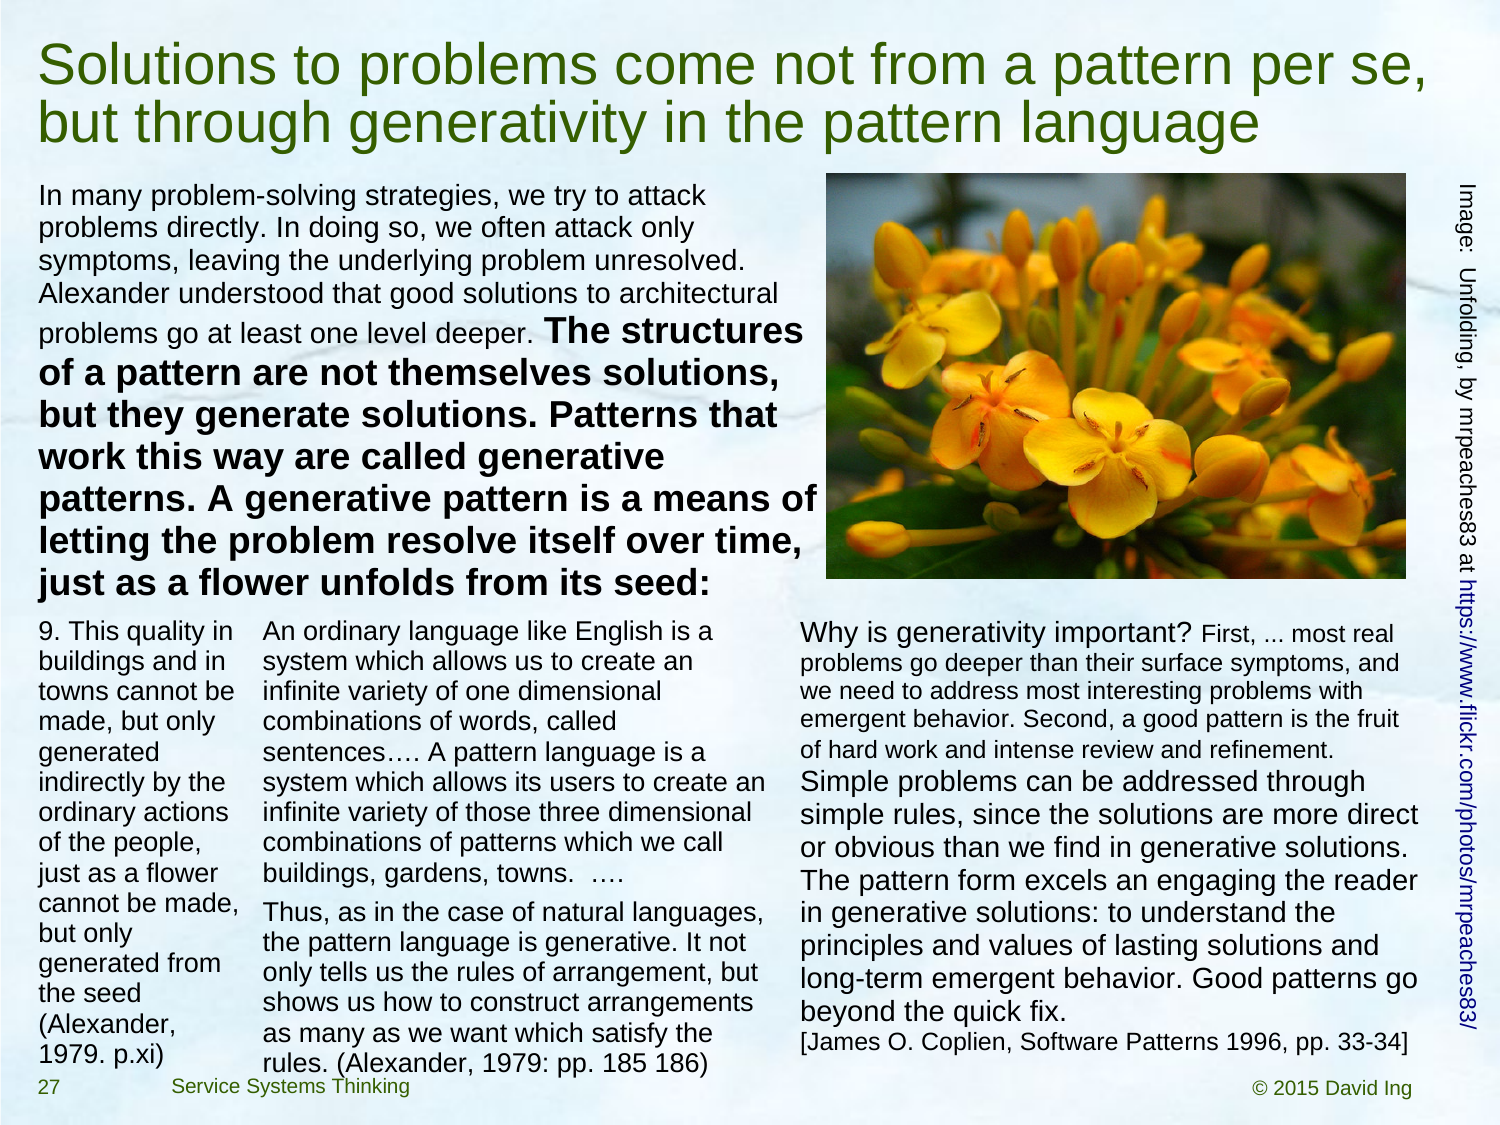

# Solutions to problems come not from a pattern per se, but through generativity in the pattern language
In many problem-solving strategies, we try to attack problems directly. In doing so, we often attack only symptoms, leaving the underlying problem unresolved. Alexander understood that good solutions to architectural problems go at least one level deeper. The structures of a pattern are not themselves solutions, but they generate solutions. Patterns that work this way are called generative patterns. A generative pattern is a means of letting the problem resolve itself over time, just as a flower unfolds from its seed:
Image: Unfolding, by mrpeaches83 at https://www.flickr.com/photos/mrpeaches83/
9. This quality in buildings and in towns cannot be made, but only generated indirectly by the ordinary actions of the people, just as a flower cannot be made, but only generated from the seed (Alexander, 1979. p.xi)
An ordinary language like English is a system which allows us to create an infinite variety of one dimensional combinations of words, called sentences…. A pattern language is a system which allows its users to create an infinite variety of those three dimensional combinations of patterns which we call buildings, gardens, towns. ….
Thus, as in the case of natural languages, the pattern language is generative. It not only tells us the rules of arrangement, but shows us how to construct arrangements as many as we want which satisfy the rules. (Alexander, 1979: pp. 185 186)
Why is generativity important? First, ... most real problems go deeper than their surface symptoms, and we need to address most interesting problems with emergent behavior. Second, a good pattern is the fruit of hard work and intense review and refinement. Simple problems can be addressed through simple rules, since the solutions are more direct or obvious than we find in generative solutions. The pattern form excels an engaging the reader in generative solutions: to understand the principles and values of lasting solutions and long-term emergent behavior. Good patterns go beyond the quick fix.
[James O. Coplien, Software Patterns 1996, pp. 33-34]
Service Systems Thinking
27